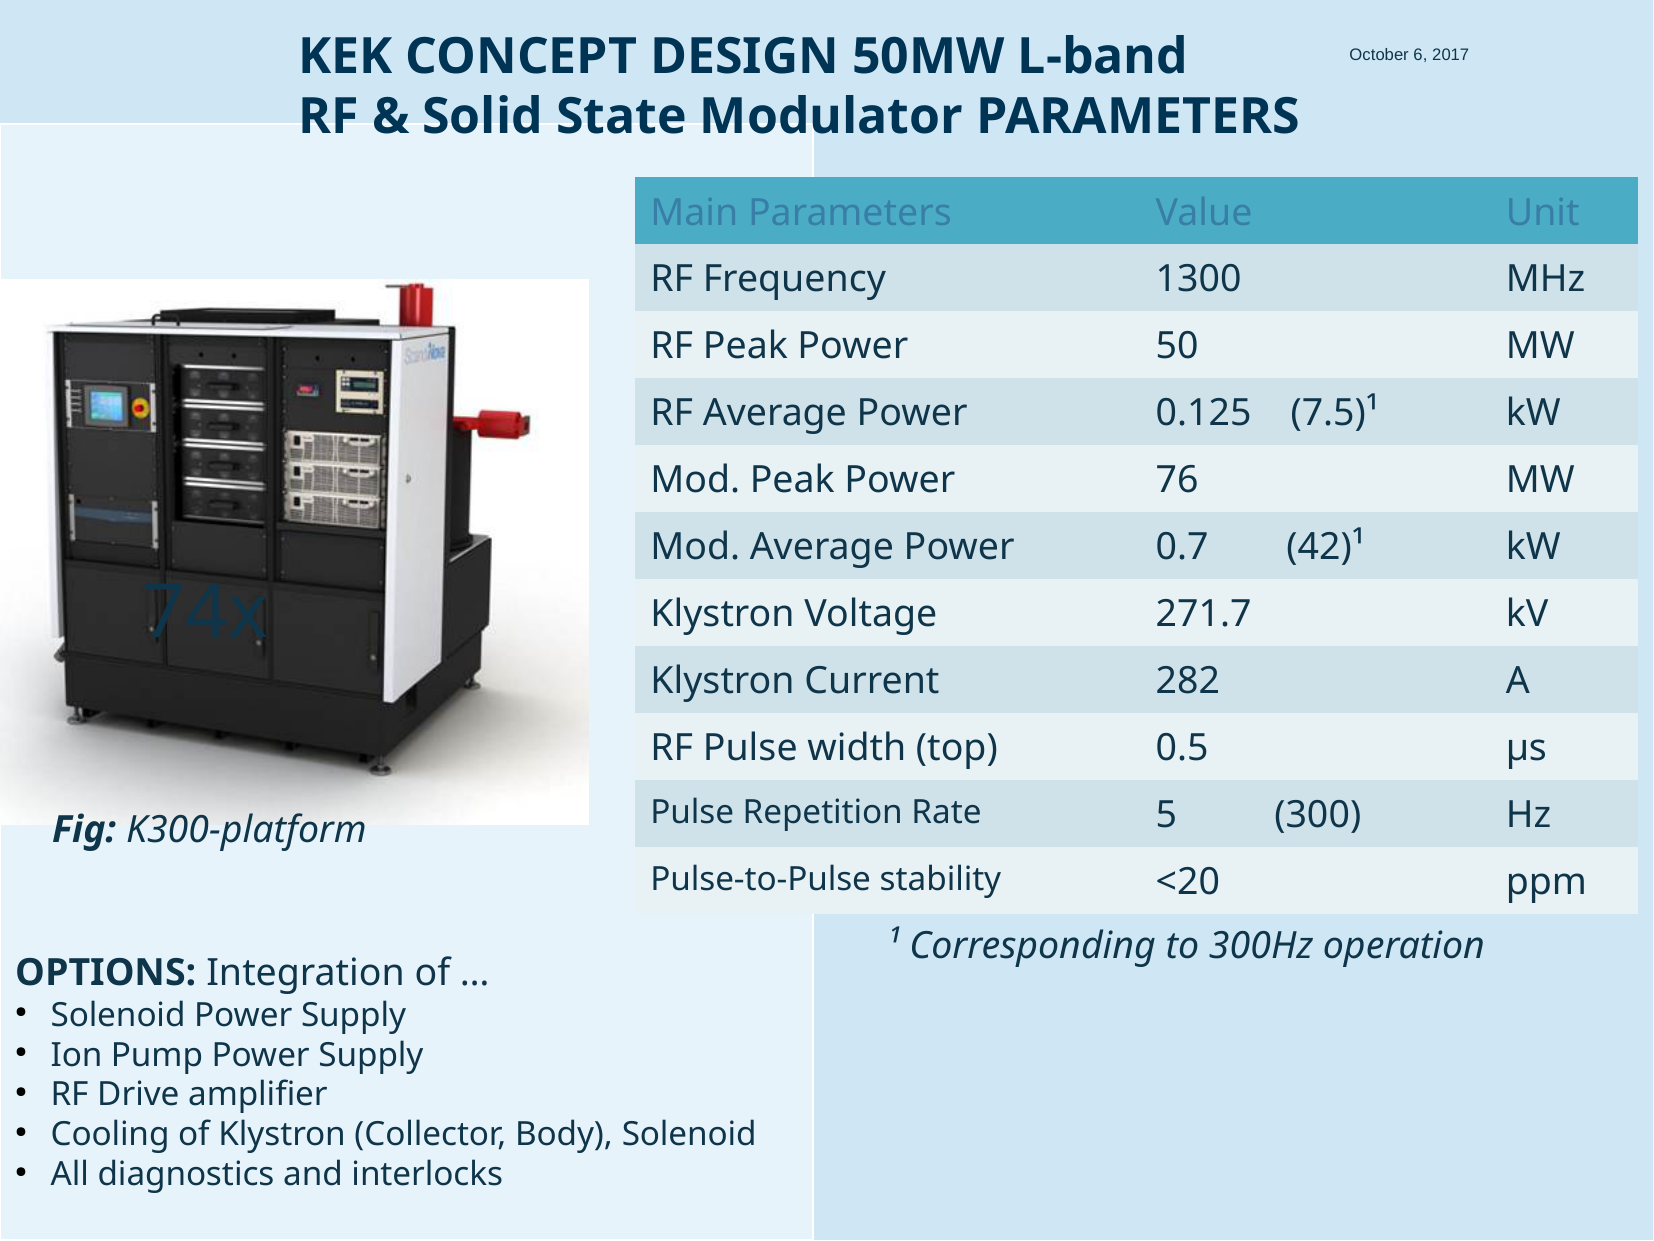

# KEK CONCEPT DESIGN 50MW L-band RF & Solid State Modulator PARAMETERS
| Main Parameters | Value | Unit |
| --- | --- | --- |
| RF Frequency | 1300 | MHz |
| RF Peak Power | 50 | MW |
| RF Average Power | 0.125 (7.5)¹ | kW |
| Mod. Peak Power | 76 | MW |
| Mod. Average Power | 0.7 (42)¹ | kW |
| Klystron Voltage | 271.7 | kV |
| Klystron Current | 282 | A |
| RF Pulse width (top) | 0.5 | µs |
| Pulse Repetition Rate | 5 (300) | Hz |
| Pulse-to-Pulse stability | <20 | ppm |
74x
Fig: K300-platform
¹ Corresponding to 300Hz operation
OPTIONS: Integration of …
Solenoid Power Supply
Ion Pump Power Supply
RF Drive amplifier
Cooling of Klystron (Collector, Body), Solenoid
All diagnostics and interlocks